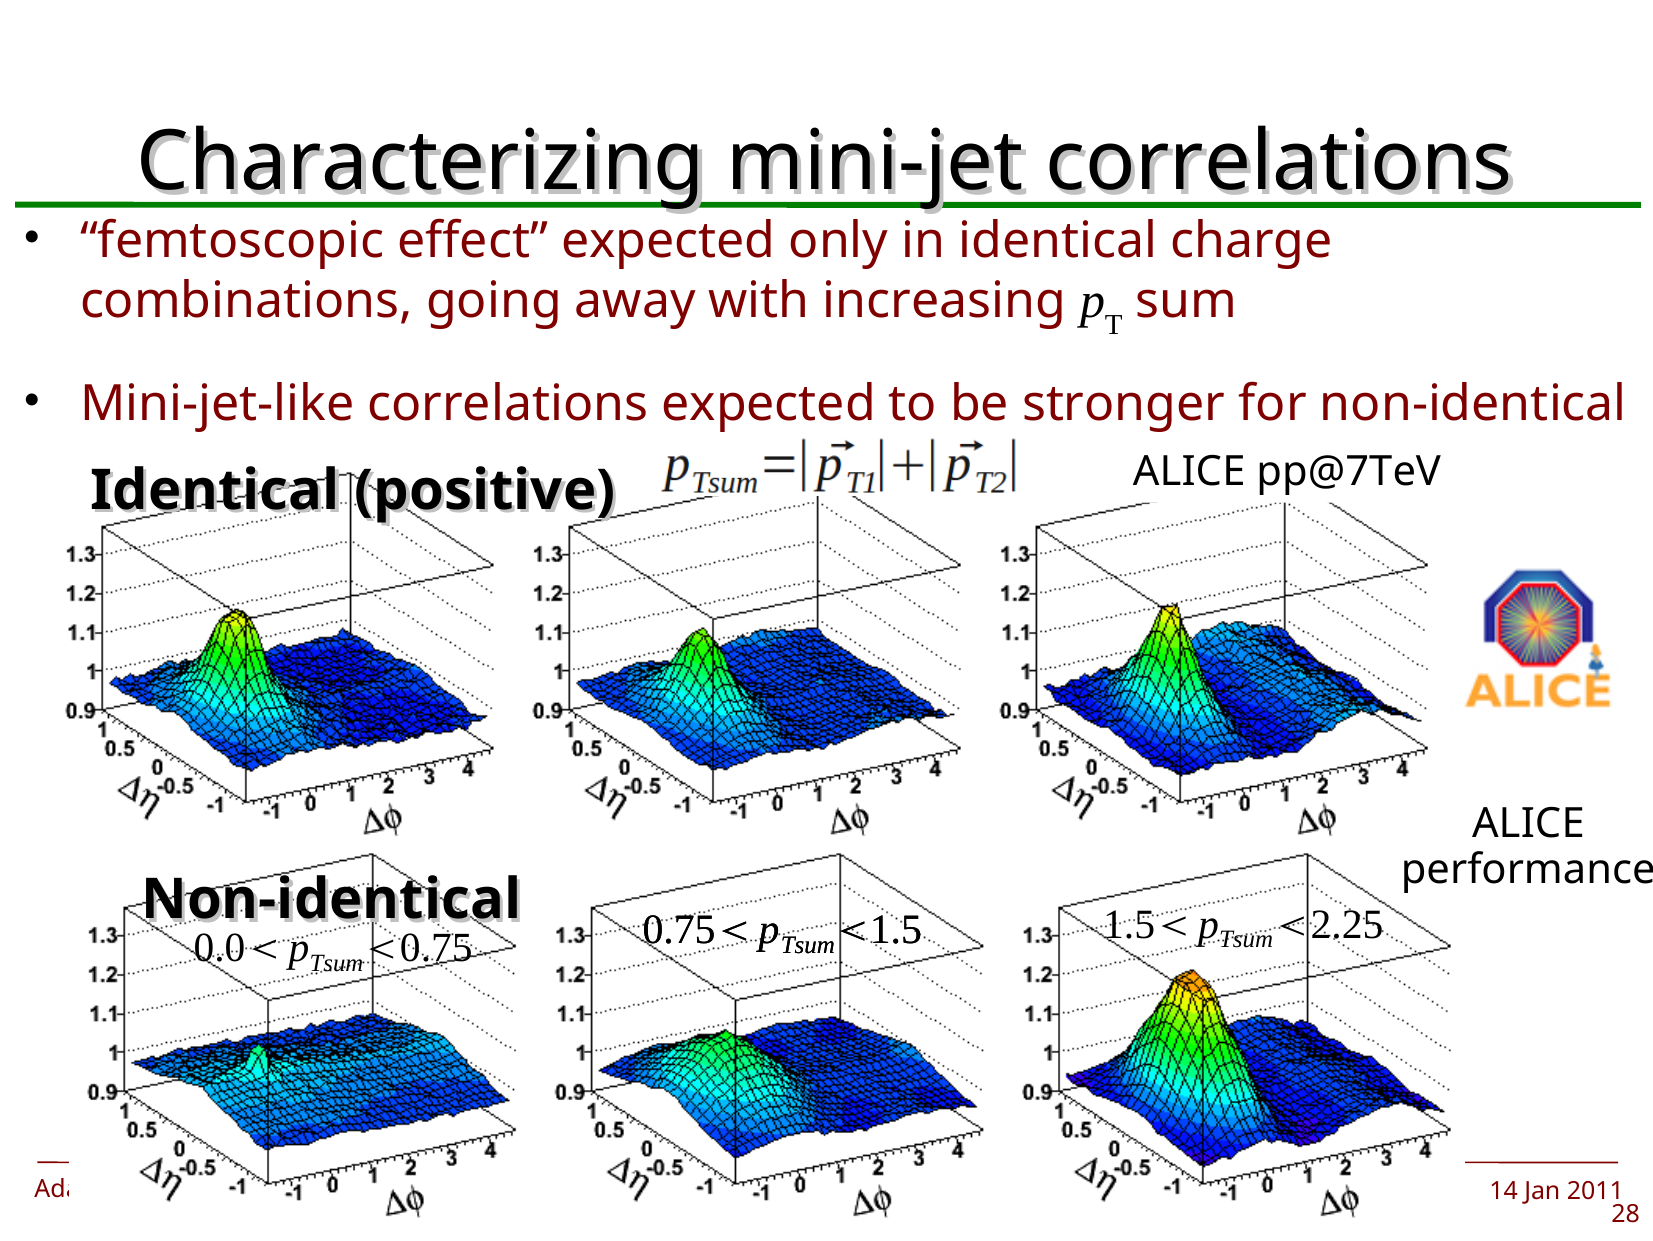

# Characterizing mini-jet correlations
“femtoscopic effect” expected only in identical charge combinations, going away with increasing pT sum
Mini-jet-like correlations expected to be stronger for non-identical
ALICE pp@7TeV
Identical (positive)
ALICE
performance
Non-identical